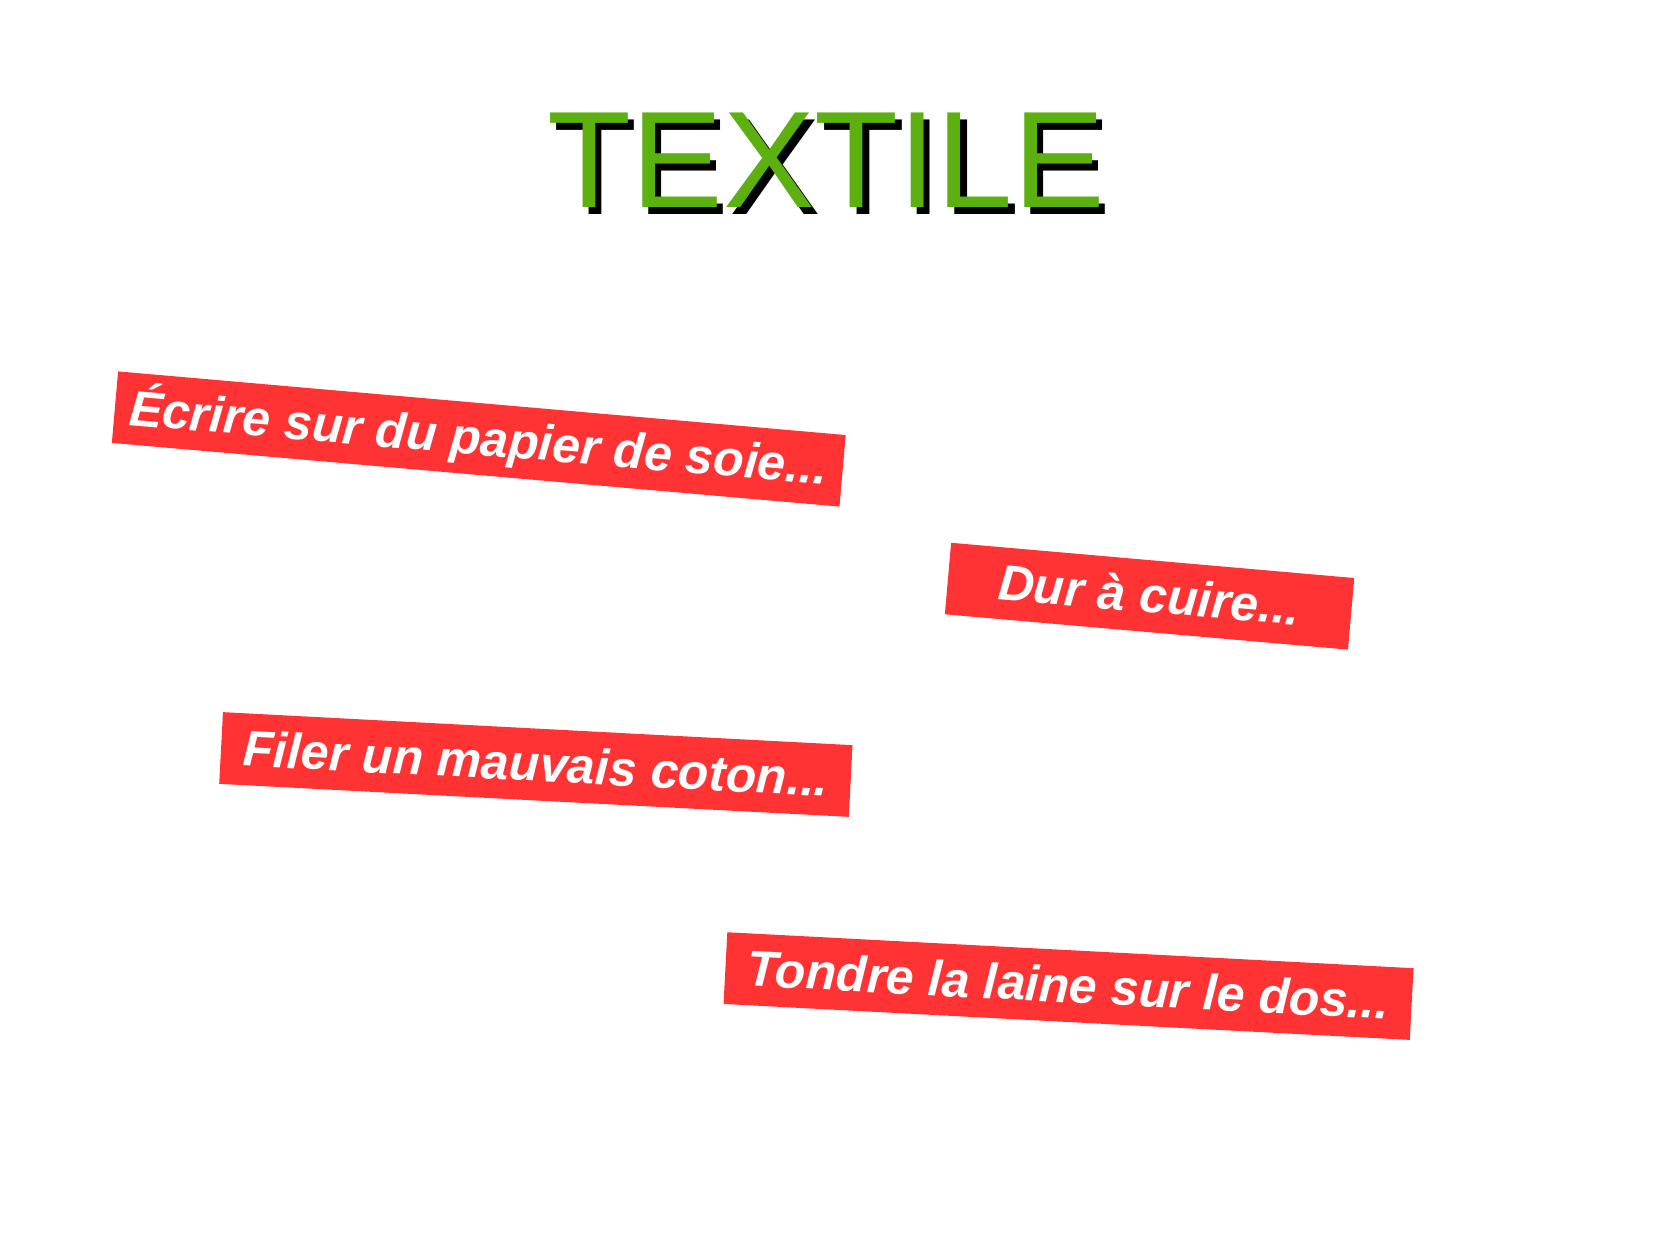

# TEXTILE
Écrire sur du papier de soie...
Dur à cuire...
Filer un mauvais coton...
Tondre la laine sur le dos...